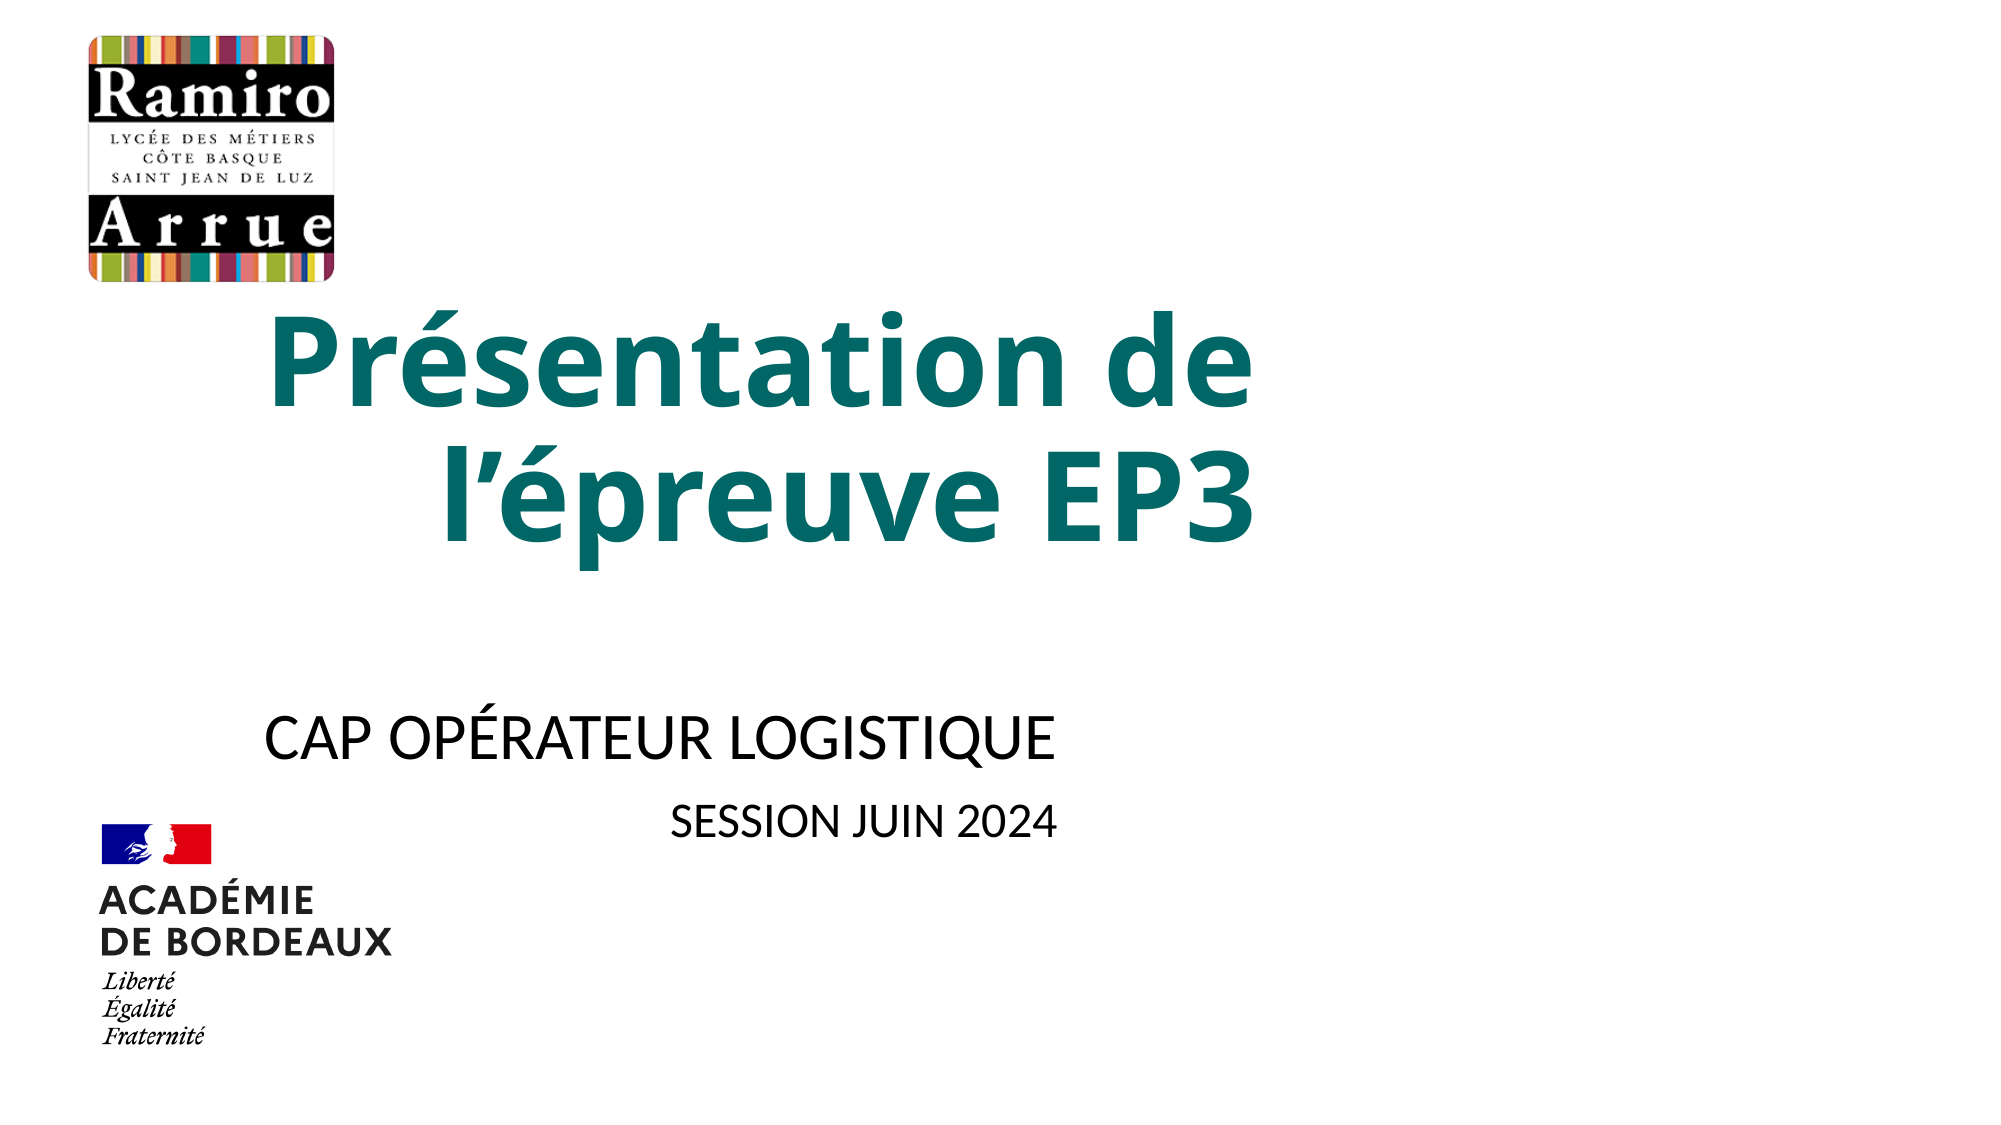

# Présentation de l’épreuve EP3
CAP OPÉRATEUR LOGISTIQUE
SESSION JUIN 2024